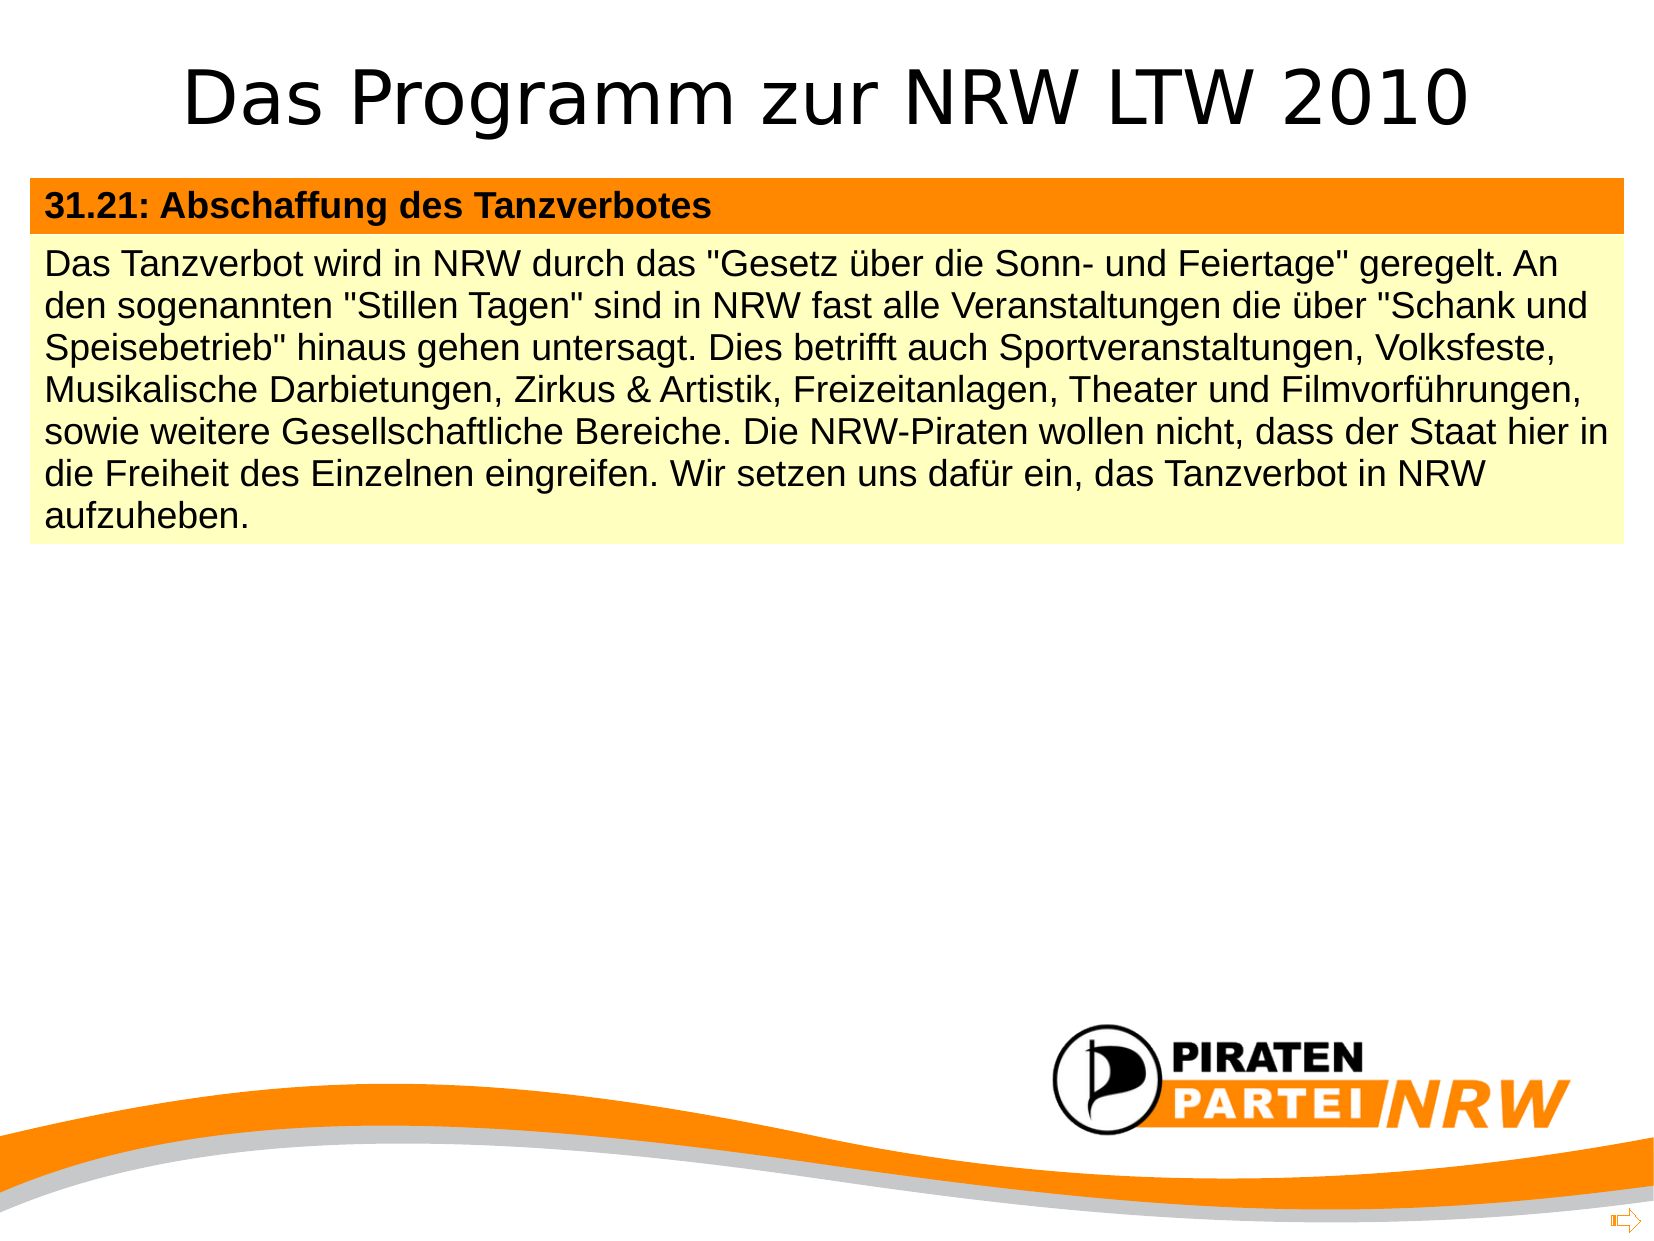

# Das Programm zur NRW LTW 2010
| 31.21: Abschaffung des Tanzverbotes |
| --- |
| Das Tanzverbot wird in NRW durch das "Gesetz über die Sonn- und Feiertage" geregelt. An den sogenannten "Stillen Tagen" sind in NRW fast alle Veranstaltungen die über "Schank und Speisebetrieb" hinaus gehen untersagt. Dies betrifft auch Sportveranstaltungen, Volksfeste, Musikalische Darbietungen, Zirkus & Artistik, Freizeitanlagen, Theater und Filmvorführungen, sowie weitere Gesellschaftliche Bereiche. Die NRW-Piraten wollen nicht, dass der Staat hier in die Freiheit des Einzelnen eingreifen. Wir setzen uns dafür ein, das Tanzverbot in NRW aufzuheben. |